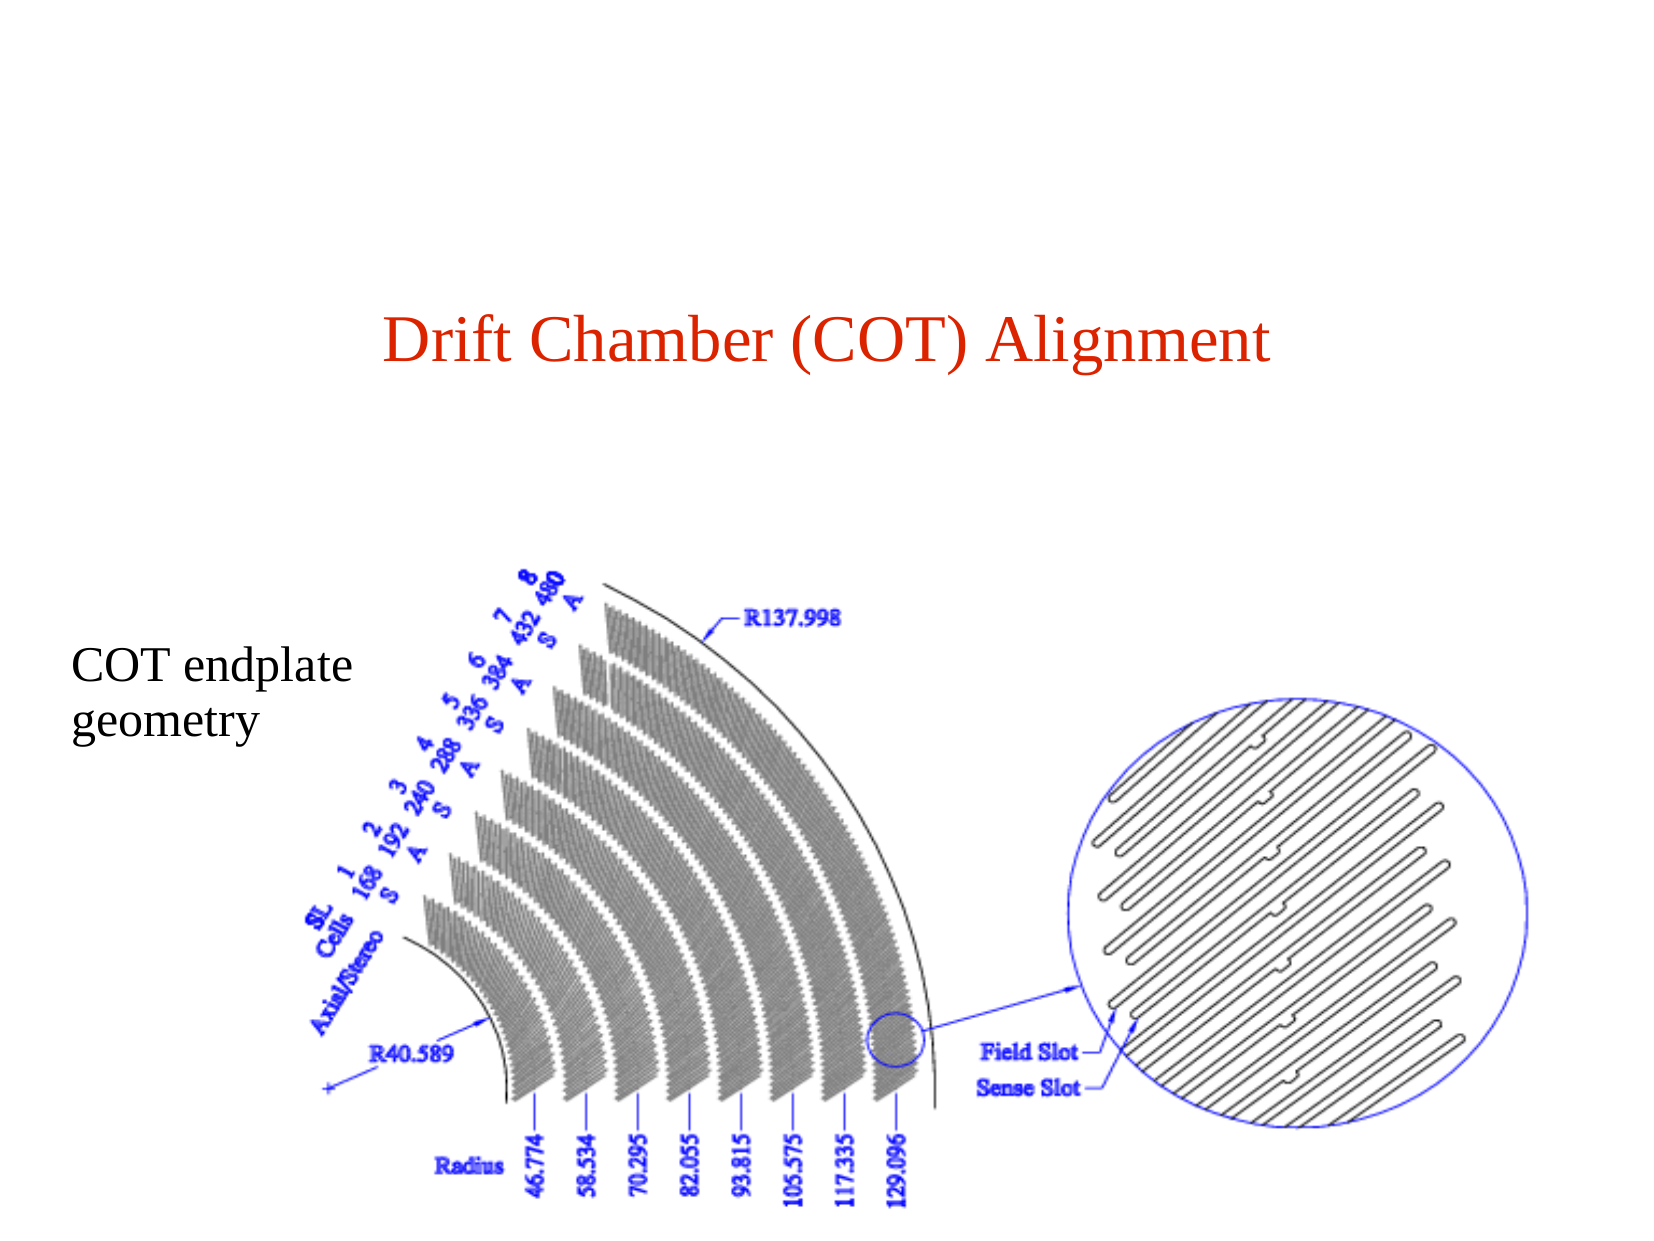

# Drift Chamber (COT) Alignment
COT endplate
geometry